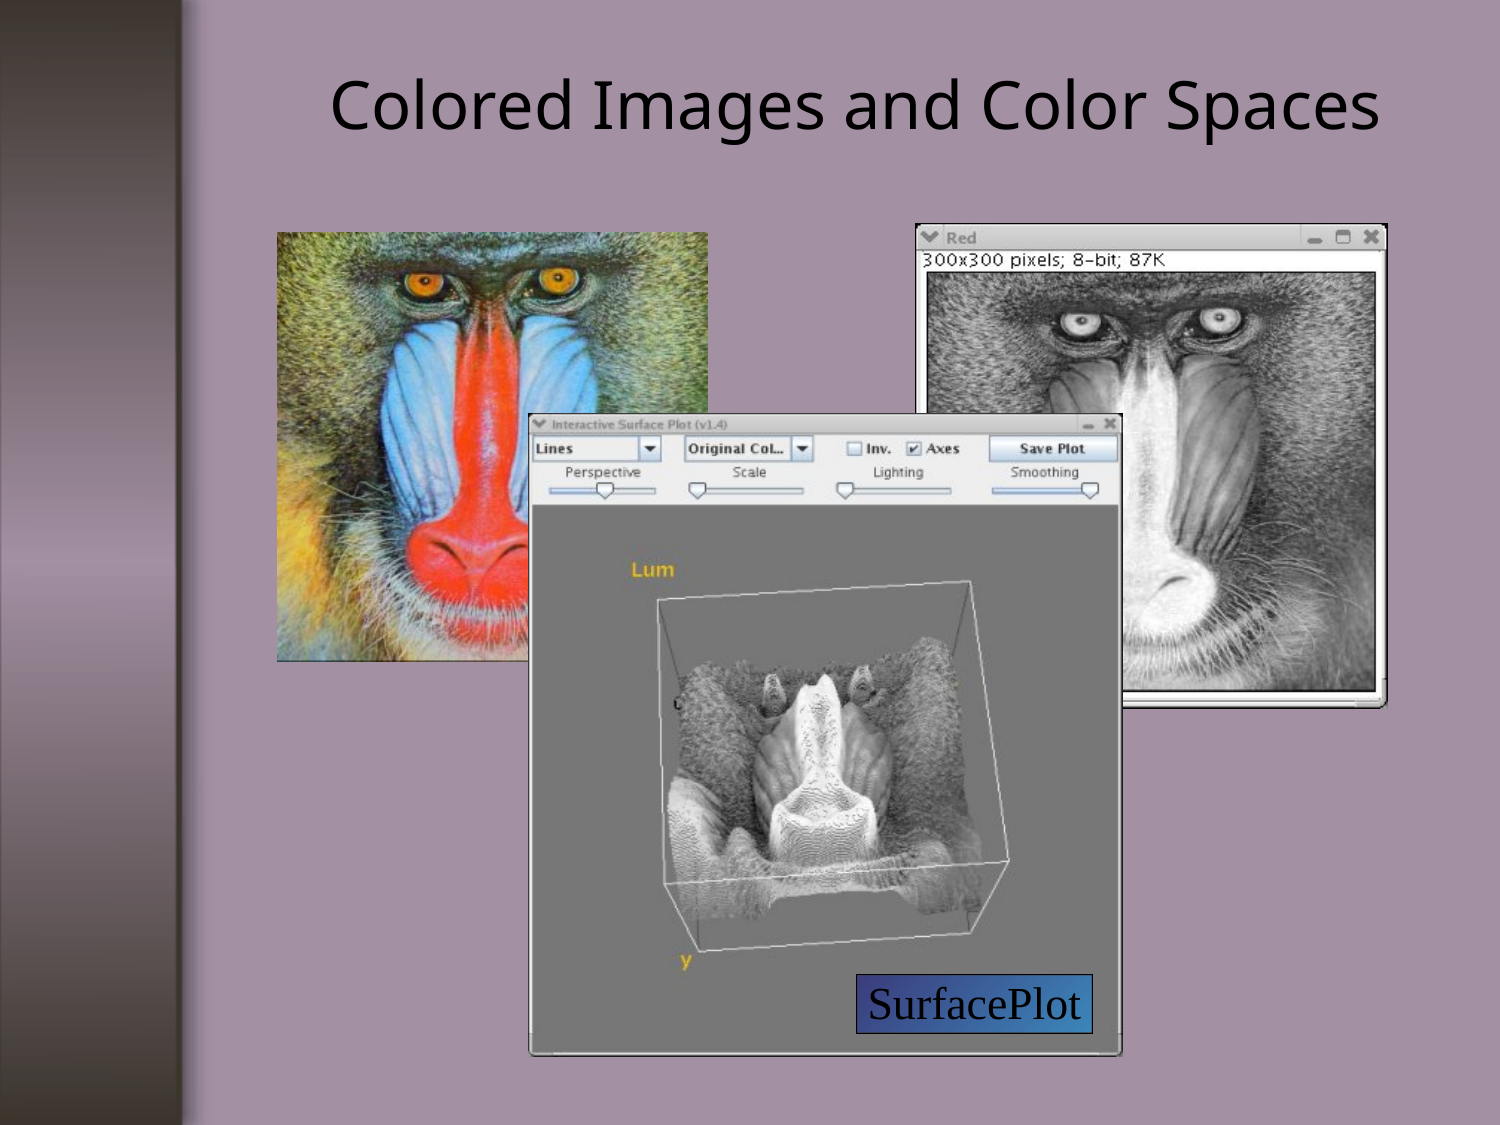

# Colored Images and Color Spaces
SurfacePlot